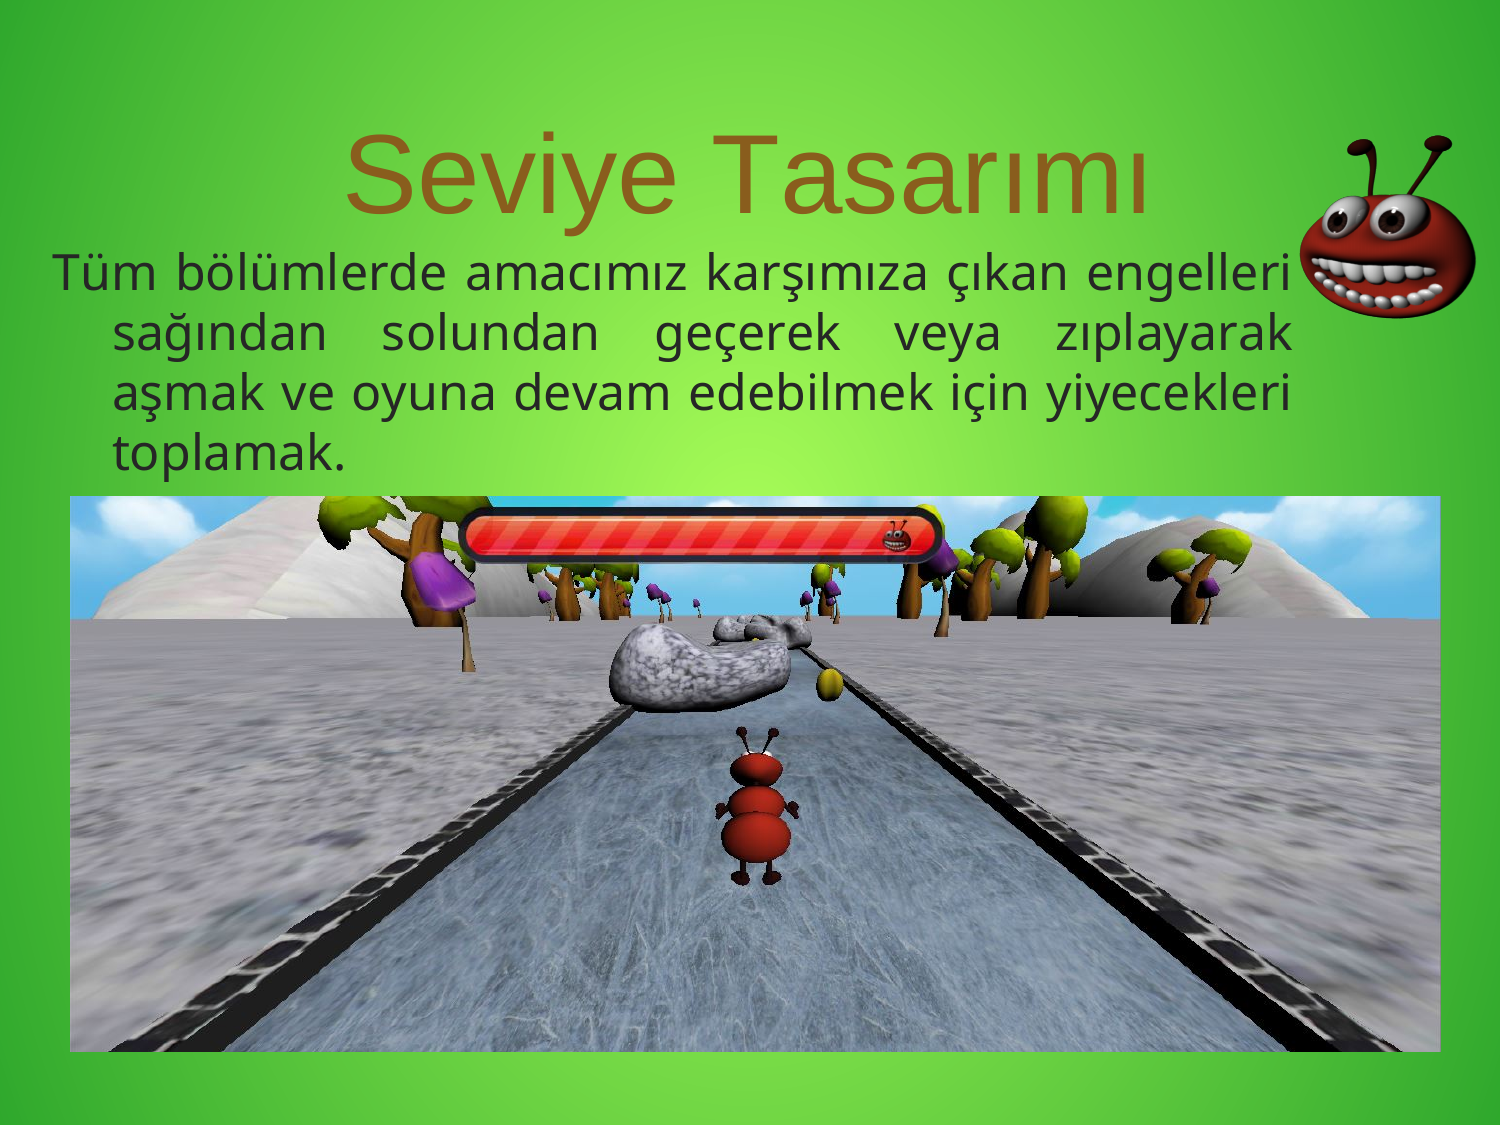

Seviye Tasarımı
Tüm bölümlerde amacımız karşımıza çıkan engelleri sağından solundan geçerek veya zıplayarak aşmak ve oyuna devam edebilmek için yiyecekleri toplamak.